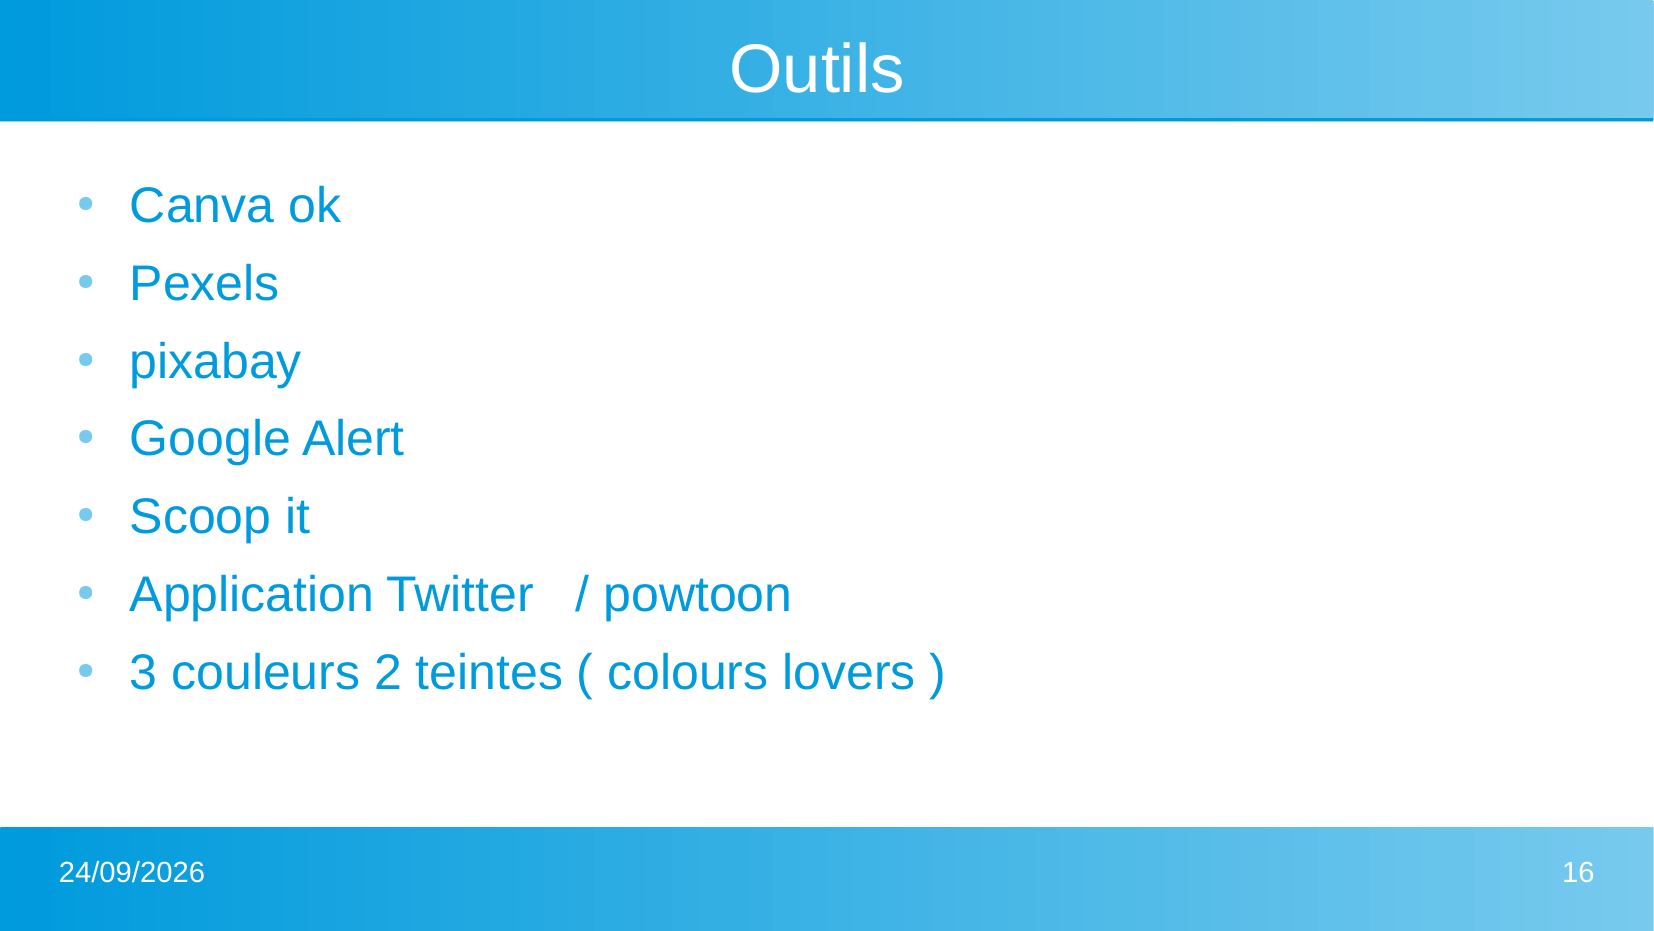

# Outils
Canva ok
Pexels
pixabay
Google Alert
Scoop it
Application Twitter / powtoon
3 couleurs 2 teintes ( colours lovers )
16